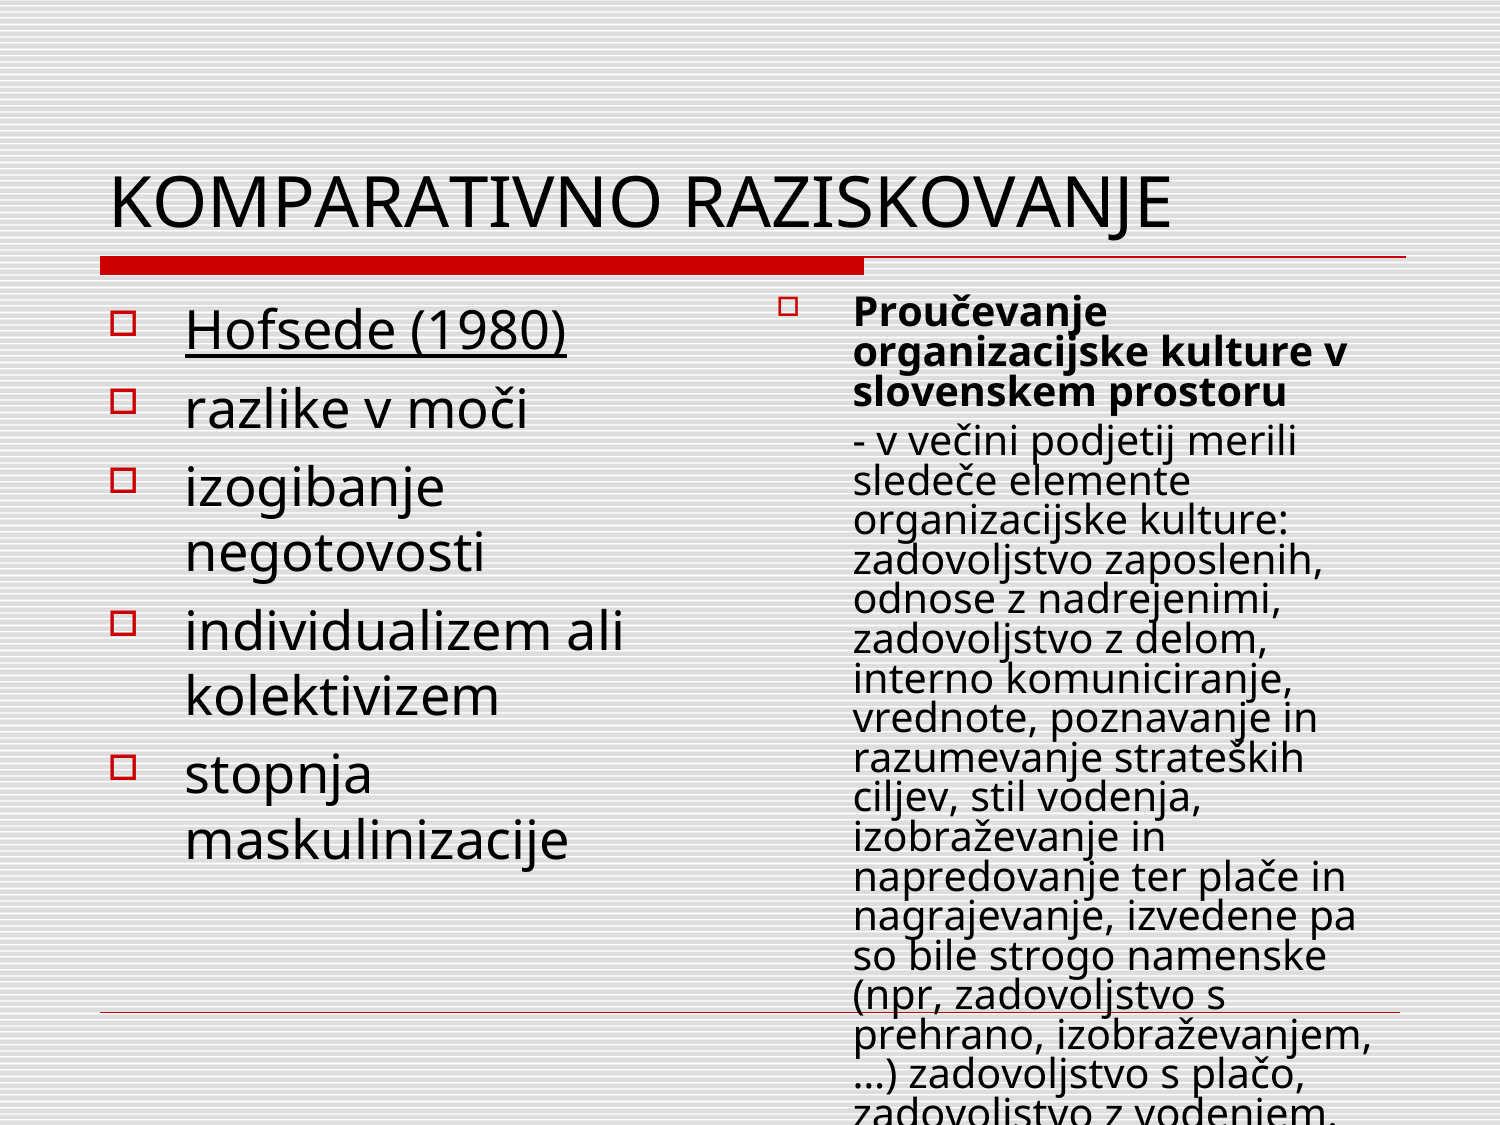

# KOMPARATIVNO RAZISKOVANJE
Hofsede (1980)
razlike v moči
izogibanje negotovosti
individualizem ali kolektivizem
stopnja maskulinizacije
Proučevanje organizacijske kulture v slovenskem prostoru
	- v večini podjetij merili sledeče elemente organizacijske kulture: zadovoljstvo zaposlenih, odnose z nadrejenimi, zadovoljstvo z delom, interno komuniciranje, vrednote, poznavanje in razumevanje strateških ciljev, stil vodenja, izobraževanje in napredovanje ter plače in nagrajevanje, izvedene pa so bile strogo namenske (npr, zadovoljstvo s prehrano, izobraževanjem,…) zadovoljstvo s plačo, zadovoljstvo z vodenjem.